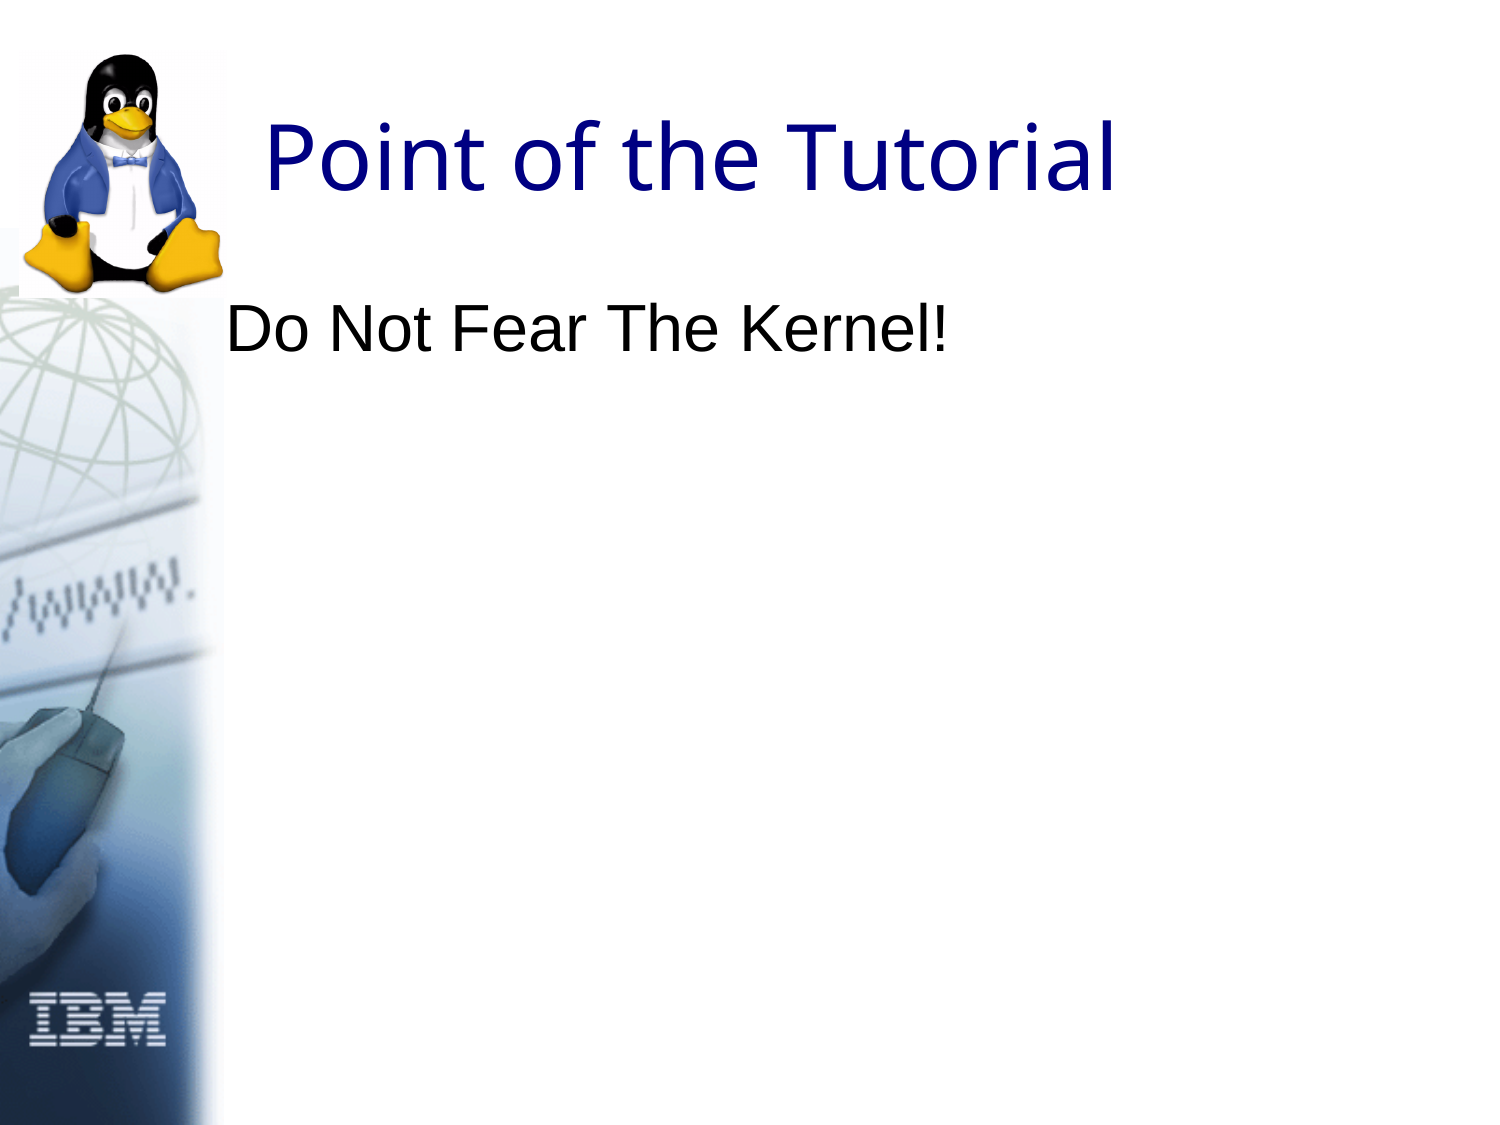

# Point of the Tutorial
Do Not Fear The Kernel!